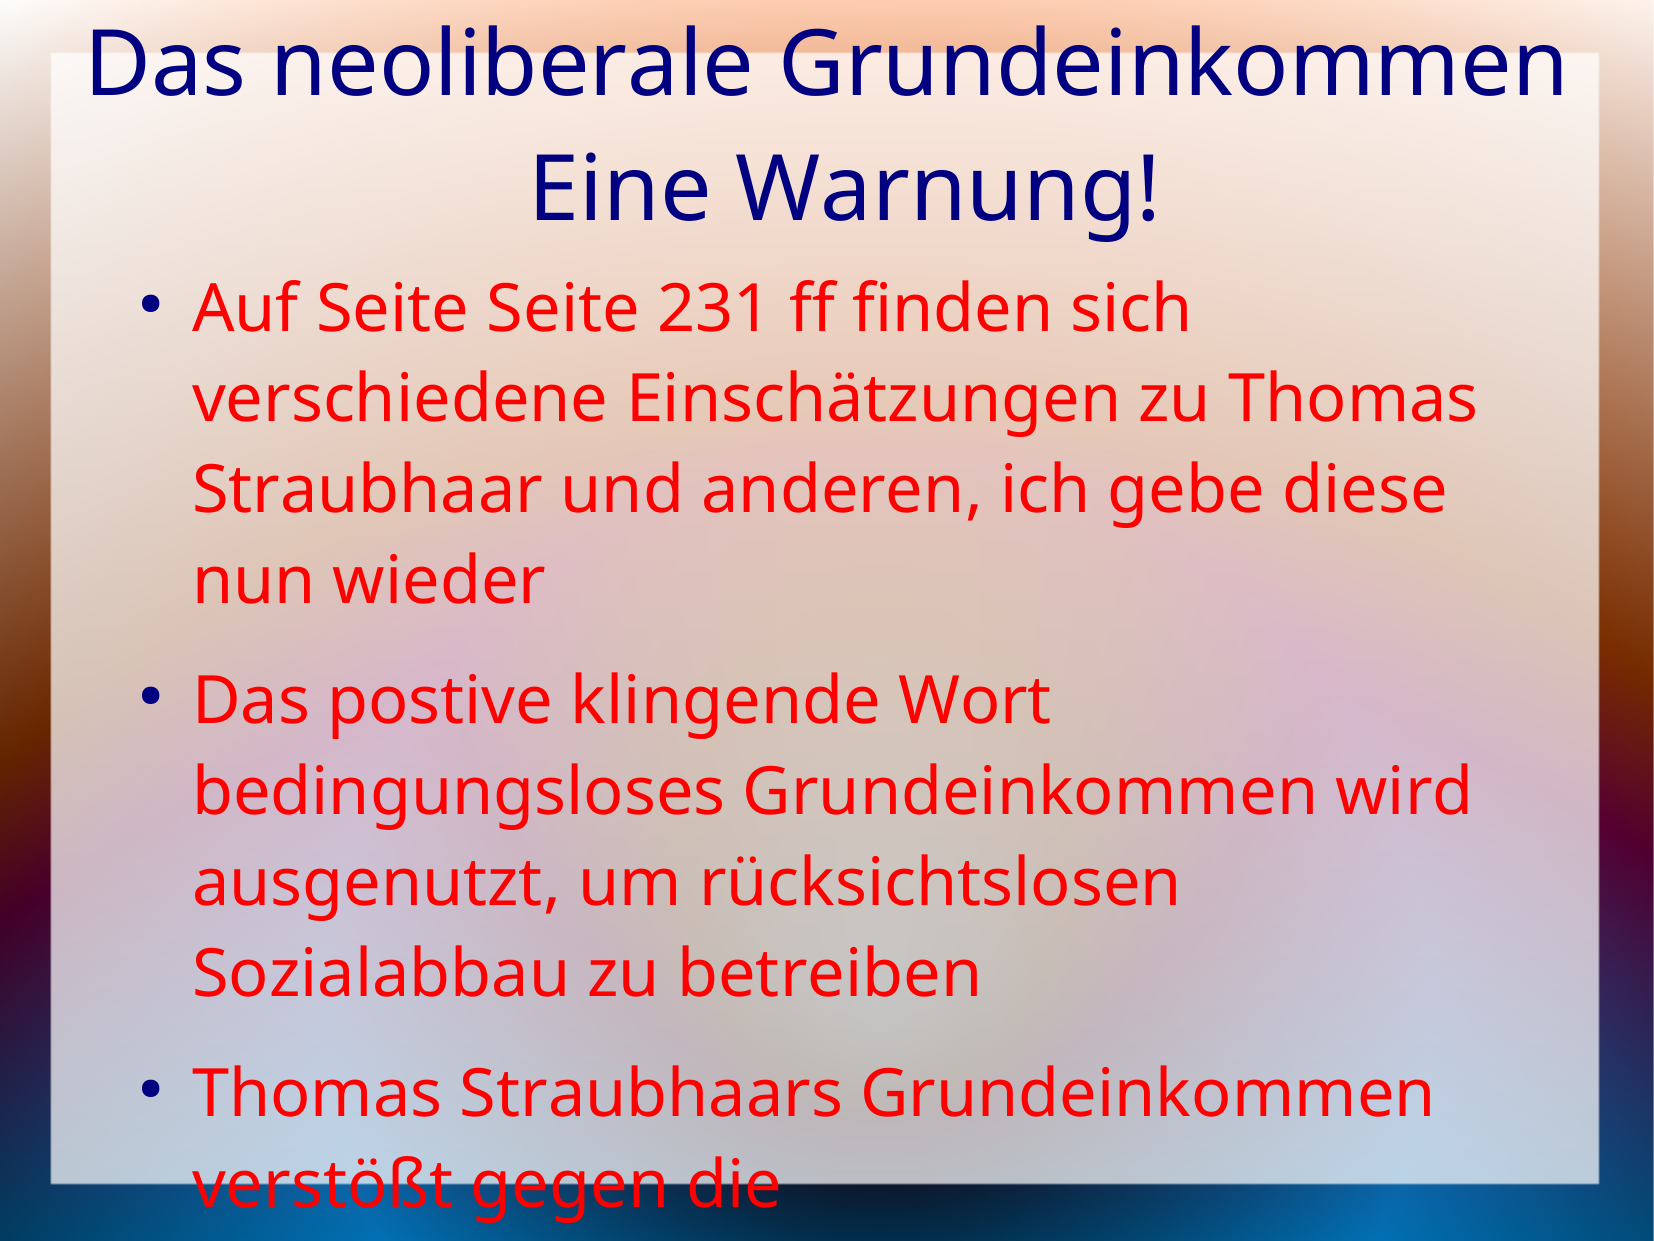

# Das neoliberale Grundeinkommen Eine Warnung!
Auf Seite Seite 231 ff finden sich verschiedene Einschätzungen zu Thomas Straubhaar und anderen, ich gebe diese nun wieder
Das postive klingende Wort bedingungsloses Grundeinkommen wird ausgenutzt, um rücksichtslosen Sozialabbau zu betreiben
Thomas Straubhaars Grundeinkommen verstößt gegen die Grundeinkommenskriterien des Bündniss Grundeinkommen